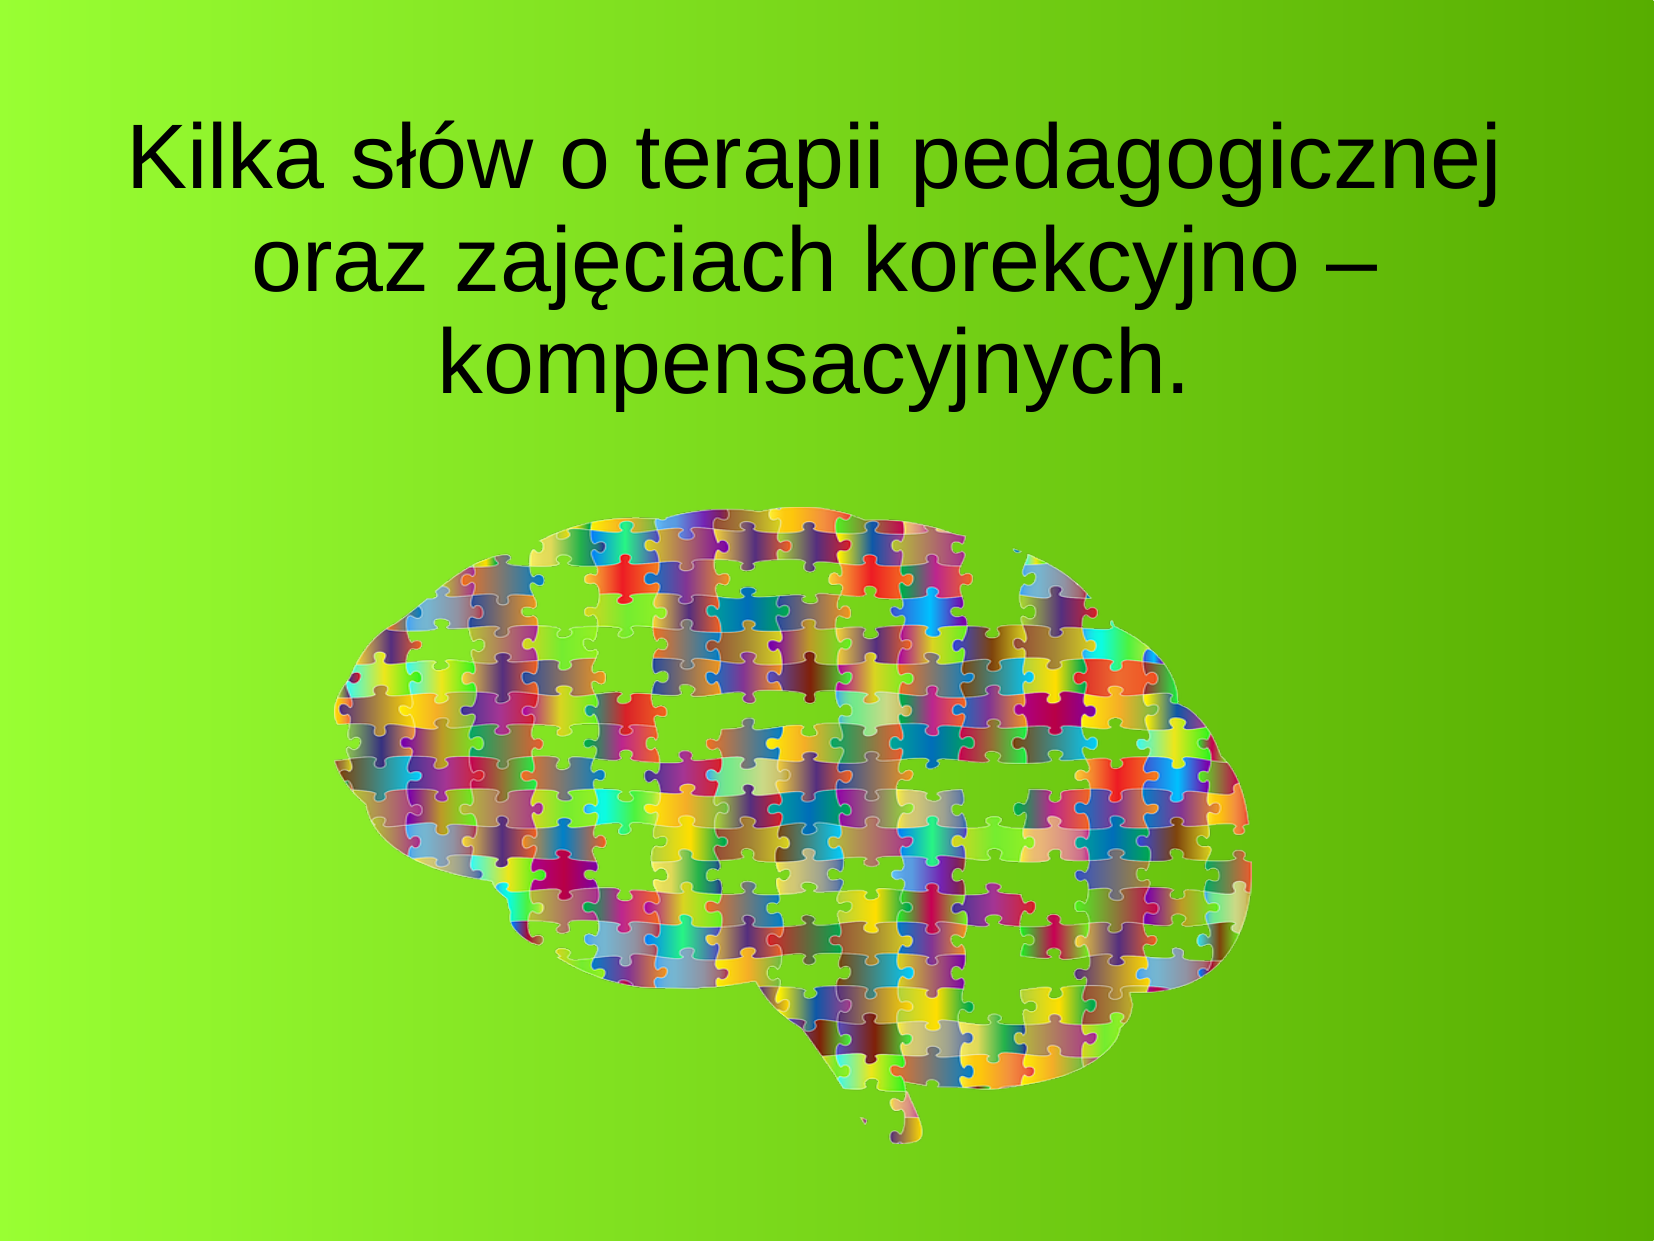

# Kilka słów o terapii pedagogicznej oraz zajęciach korekcyjno – kompensacyjnych.